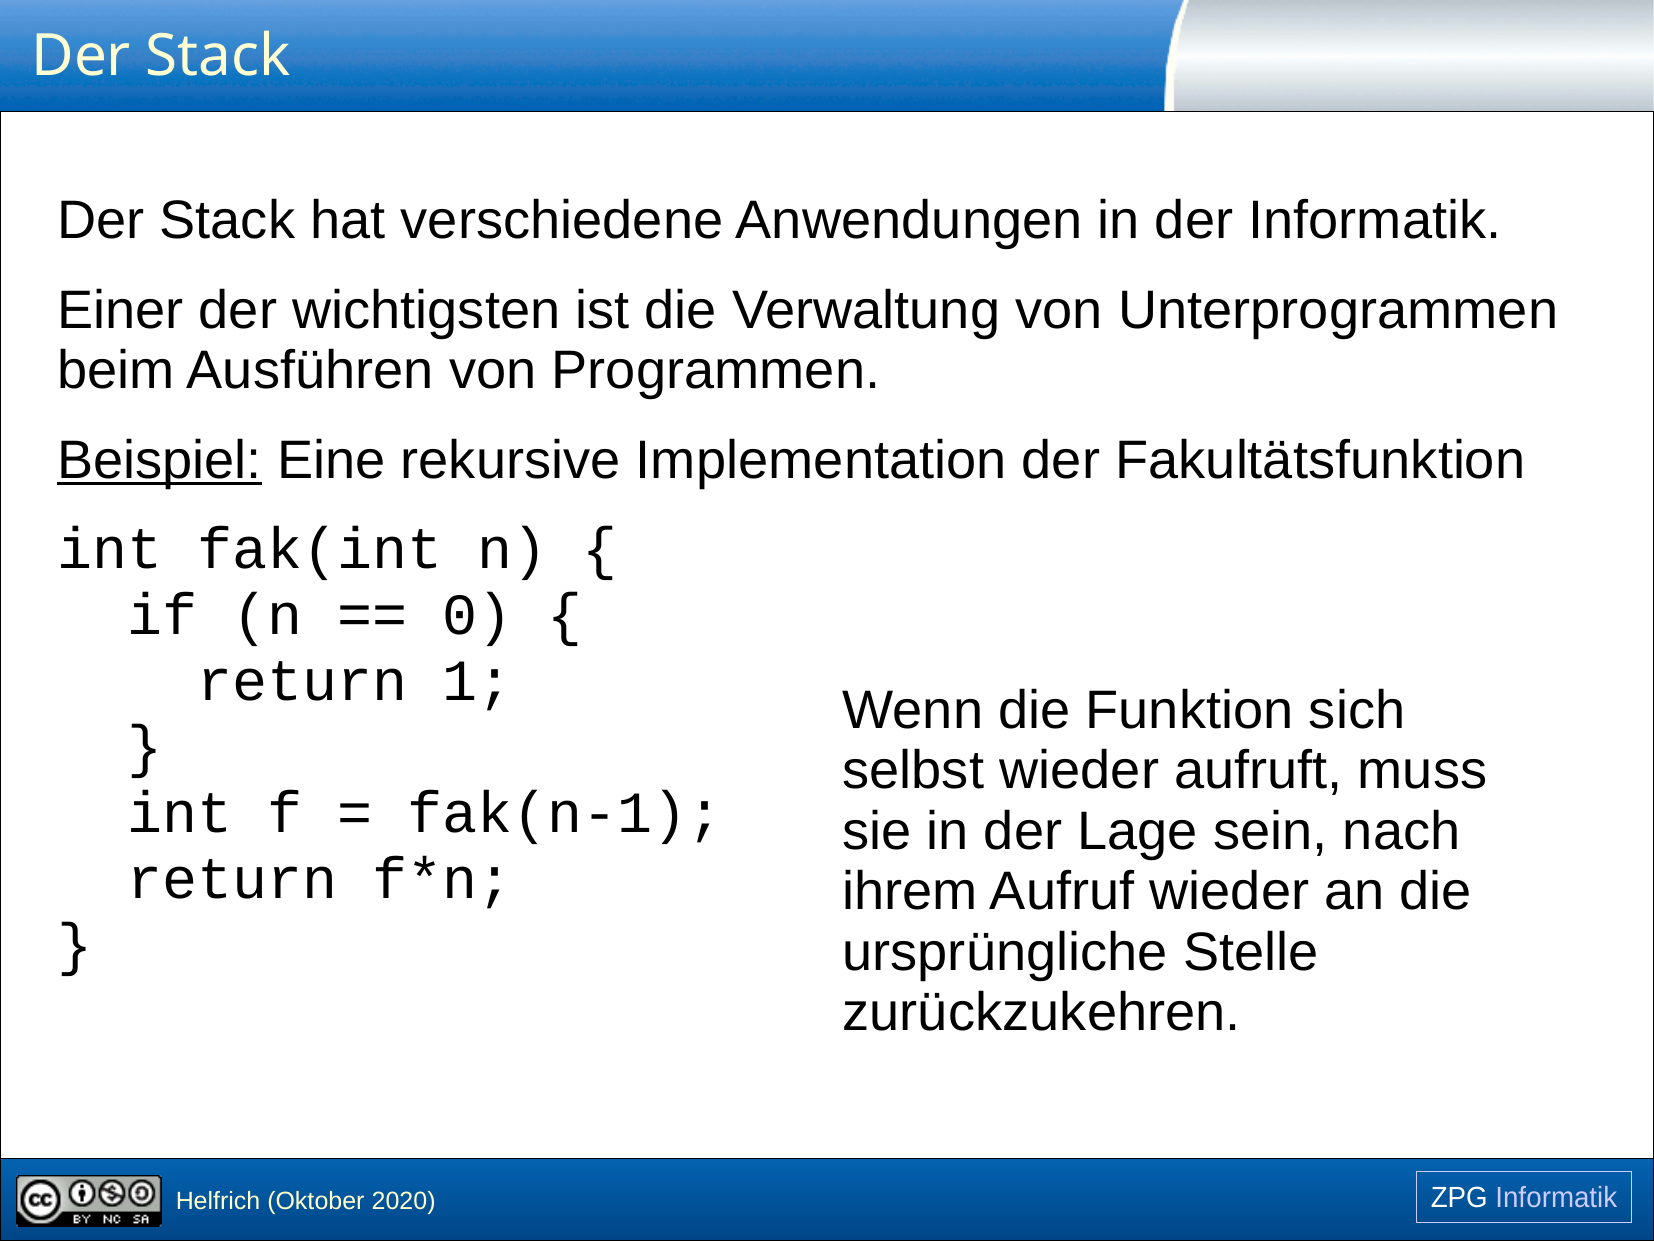

# Der Stack
Der Stack hat verschiedene Anwendungen in der Informatik.
Einer der wichtigsten ist die Verwaltung von Unterprogrammen beim Ausführen von Programmen.
Beispiel: Eine rekursive Implementation der Fakultätsfunktion
int fak(int n) {
 if (n == 0) {
 return 1;
 }
 int f = fak(n-1);
 return f*n;
}
Wenn die Funktion sich selbst wieder aufruft, muss sie in der Lage sein, nach ihrem Aufruf wieder an die ursprüngliche Stelle zurückzukehren.